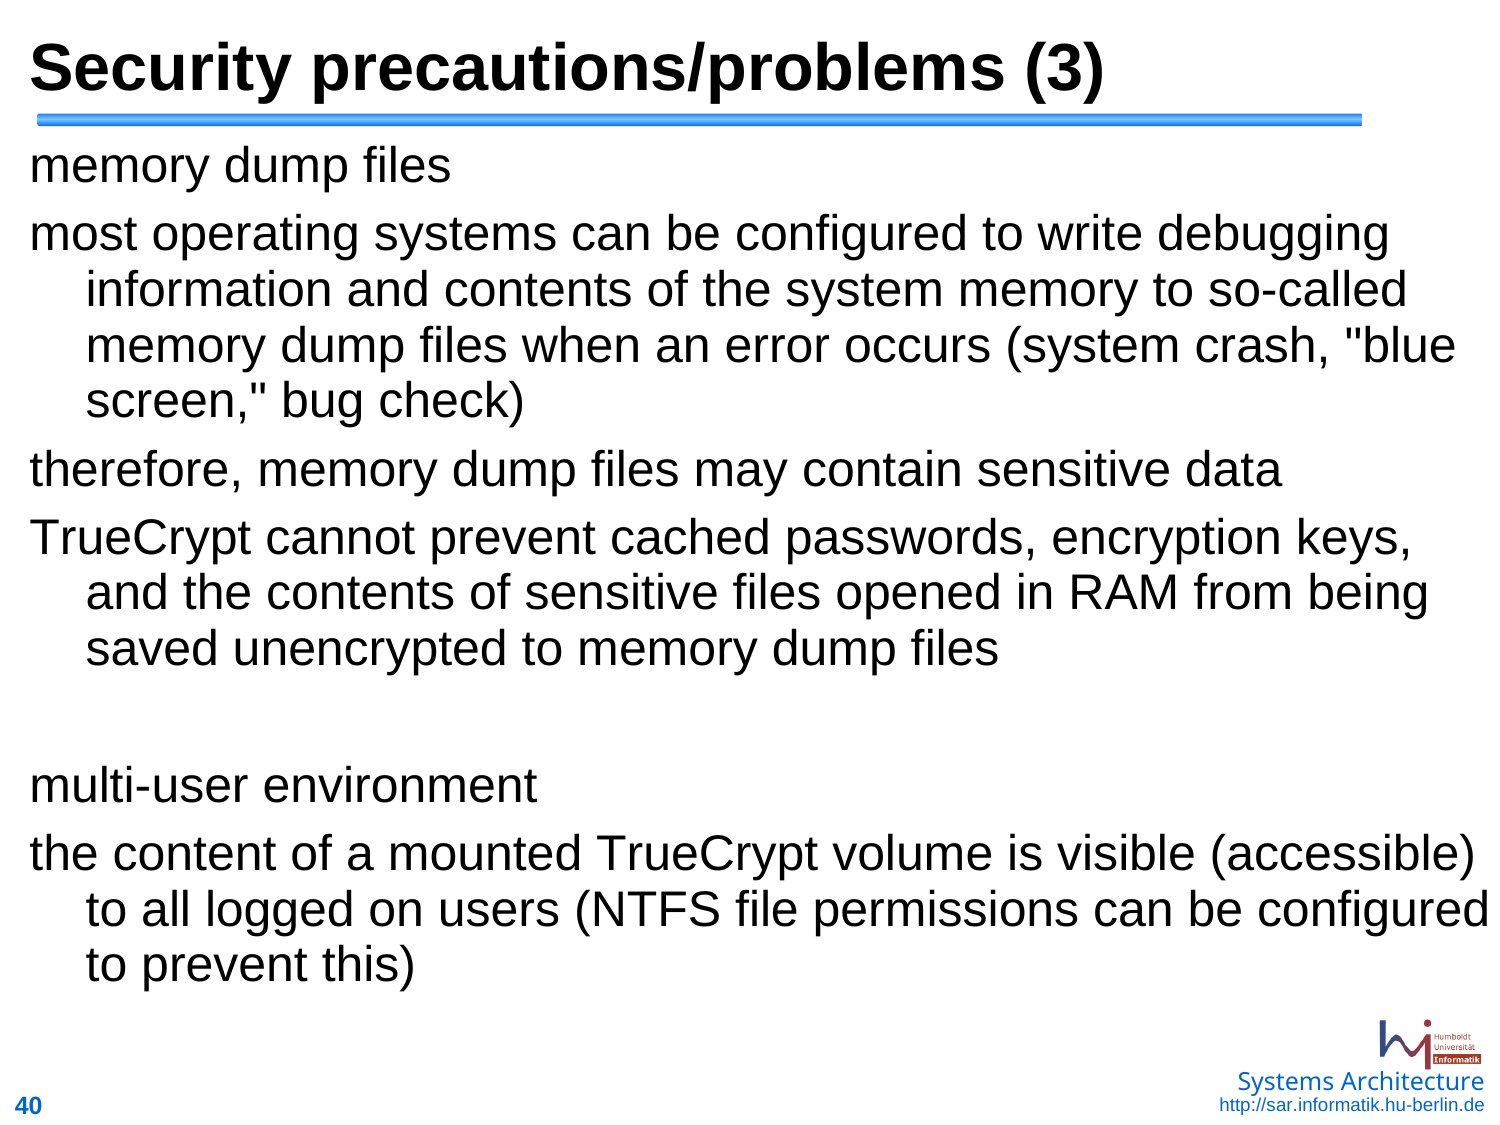

# Security precautions/problems (3)
memory dump files
most operating systems can be configured to write debugging information and contents of the system memory to so-called memory dump files when an error occurs (system crash, "blue screen," bug check)
therefore, memory dump files may contain sensitive data
TrueCrypt cannot prevent cached passwords, encryption keys, and the contents of sensitive files opened in RAM from being saved unencrypted to memory dump files
multi-user environment
the content of a mounted TrueCrypt volume is visible (accessible) to all logged on users (NTFS file permissions can be configured to prevent this)